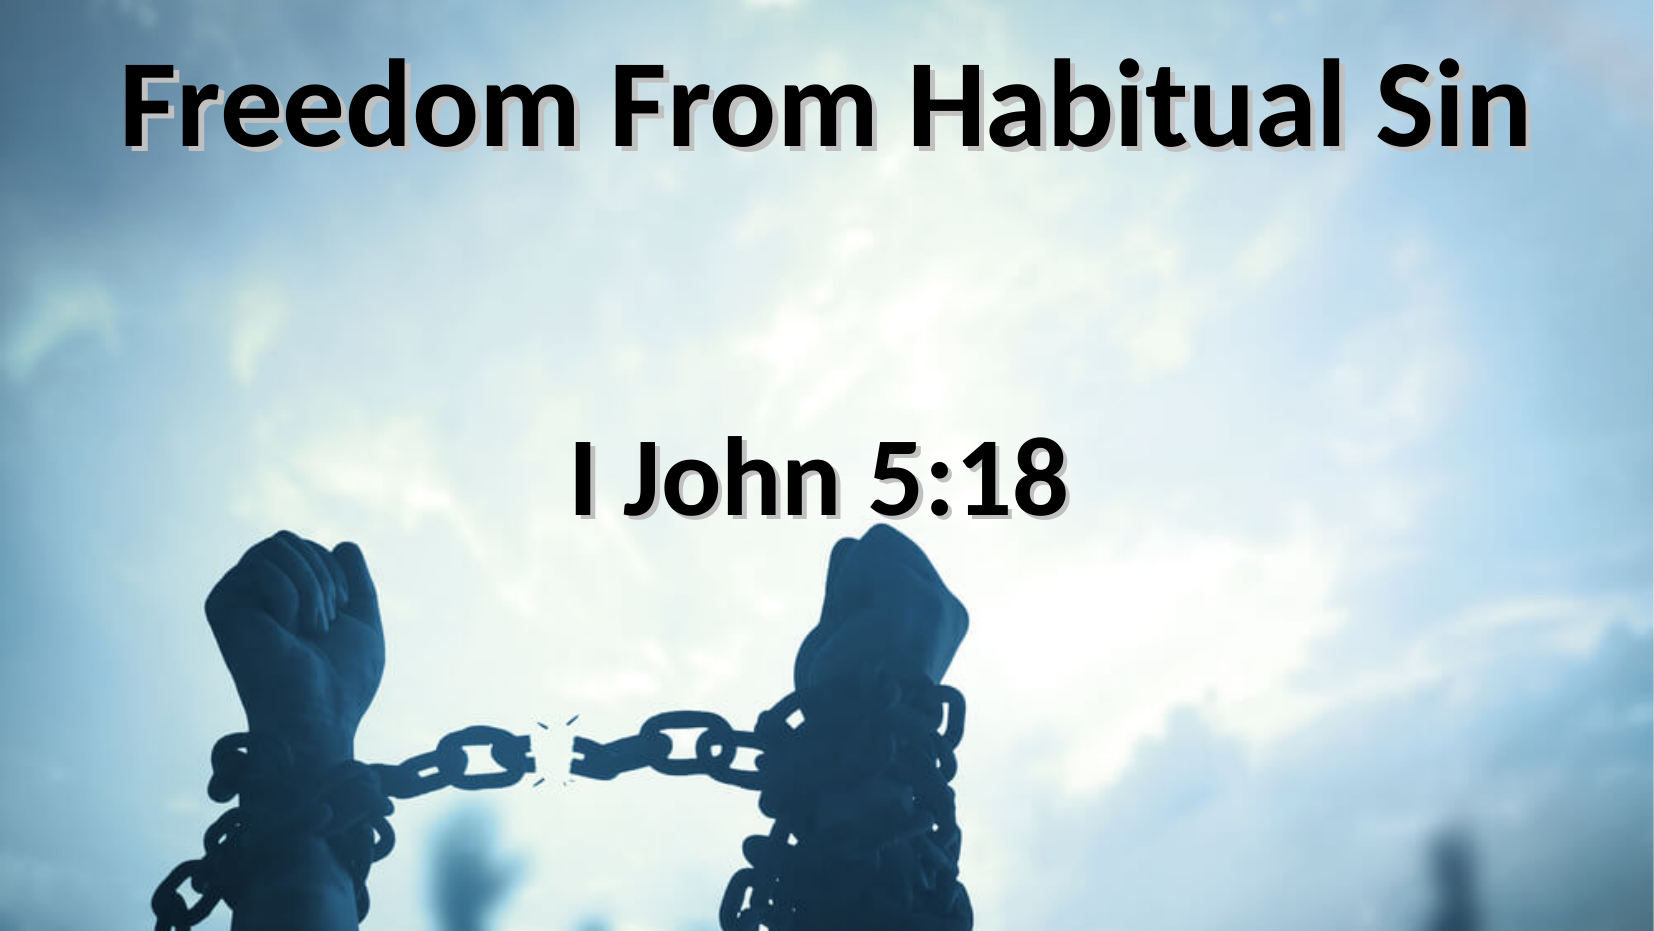

# Freedom From Habitual Sin
I John 5:18